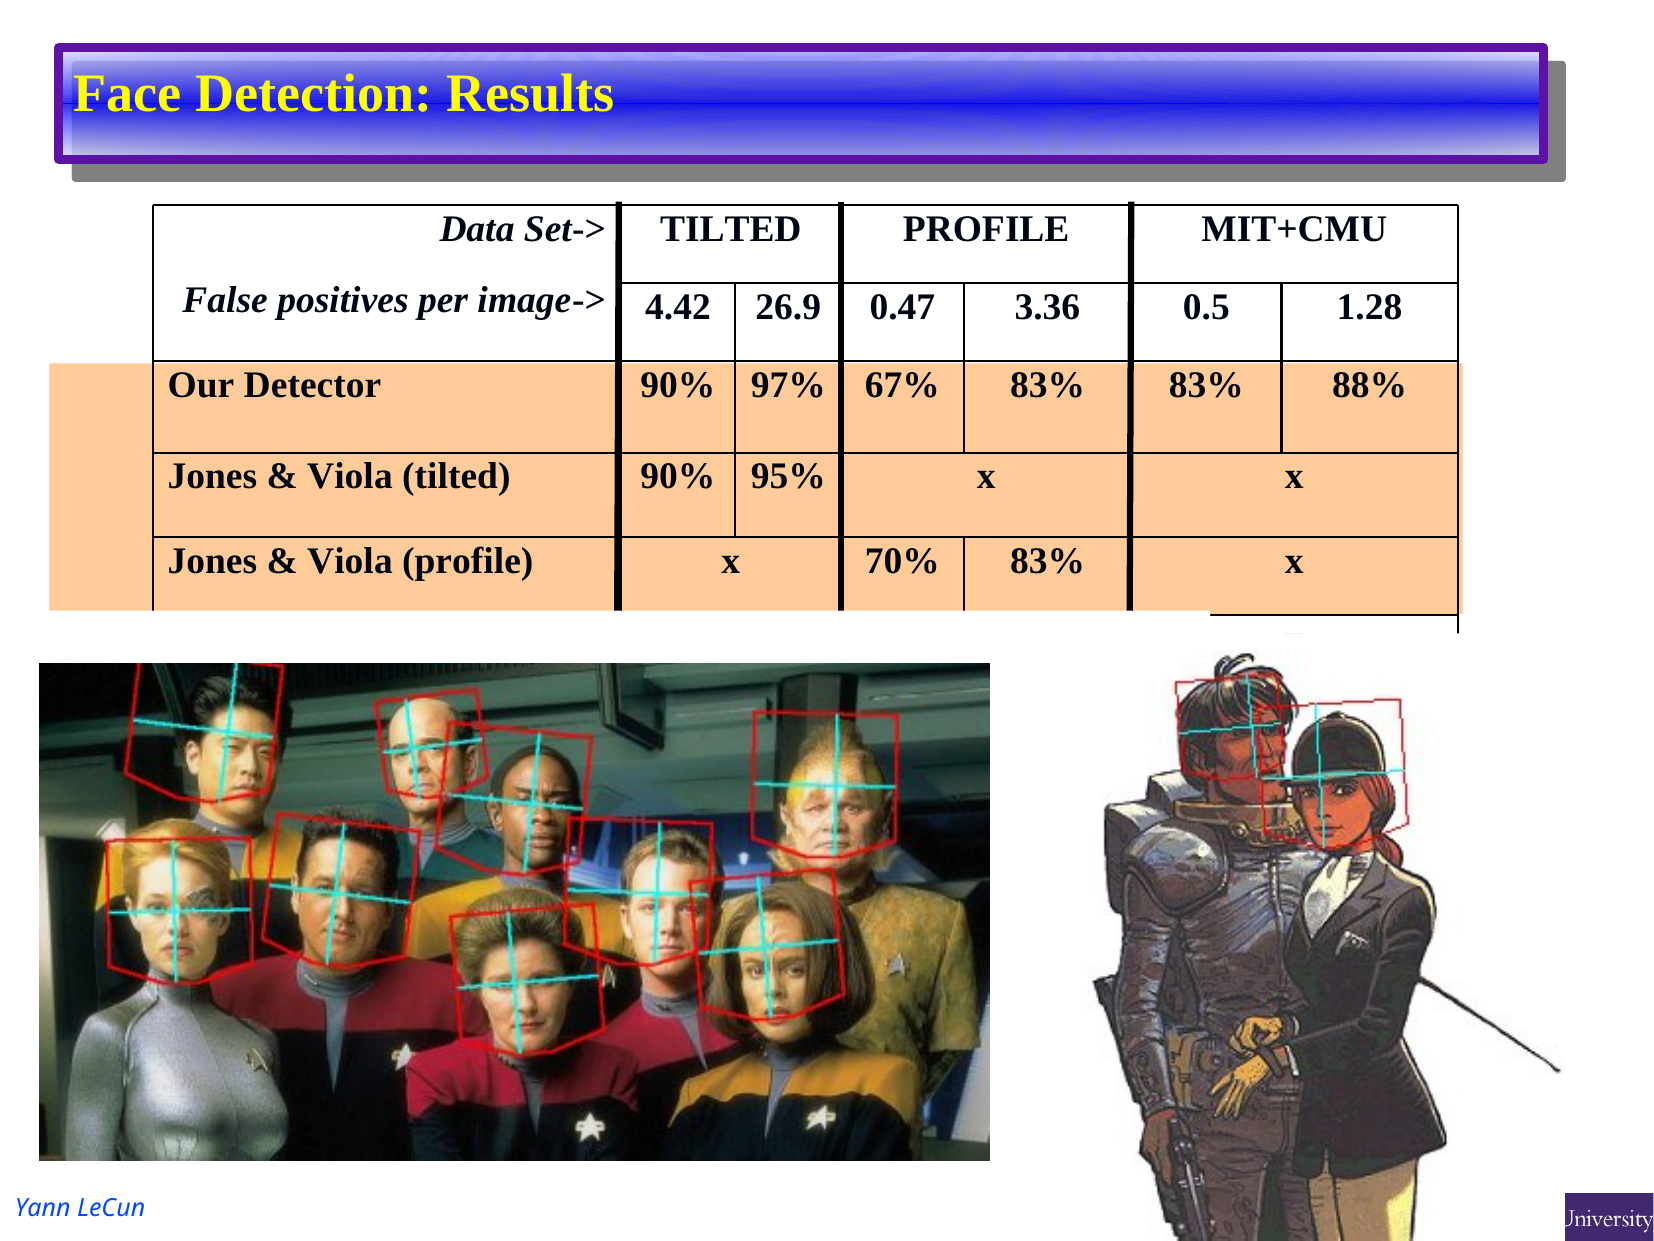

Face Detection: Results
Data Set->
False positives per image->
TILTED
PROFILE
MIT+CMU
4.42
26.9
0.47
3.36
0.5
1.28
Our Detector
90%
97%
67%
83%
83%
88%
Jones & Viola (tilted)
90%
95%
x
x
Jones & Viola (profile)
x
70%
83%
x
Rowley et al
89%
96%
x
Schneiderman & Kanade
86%
93%
x
#